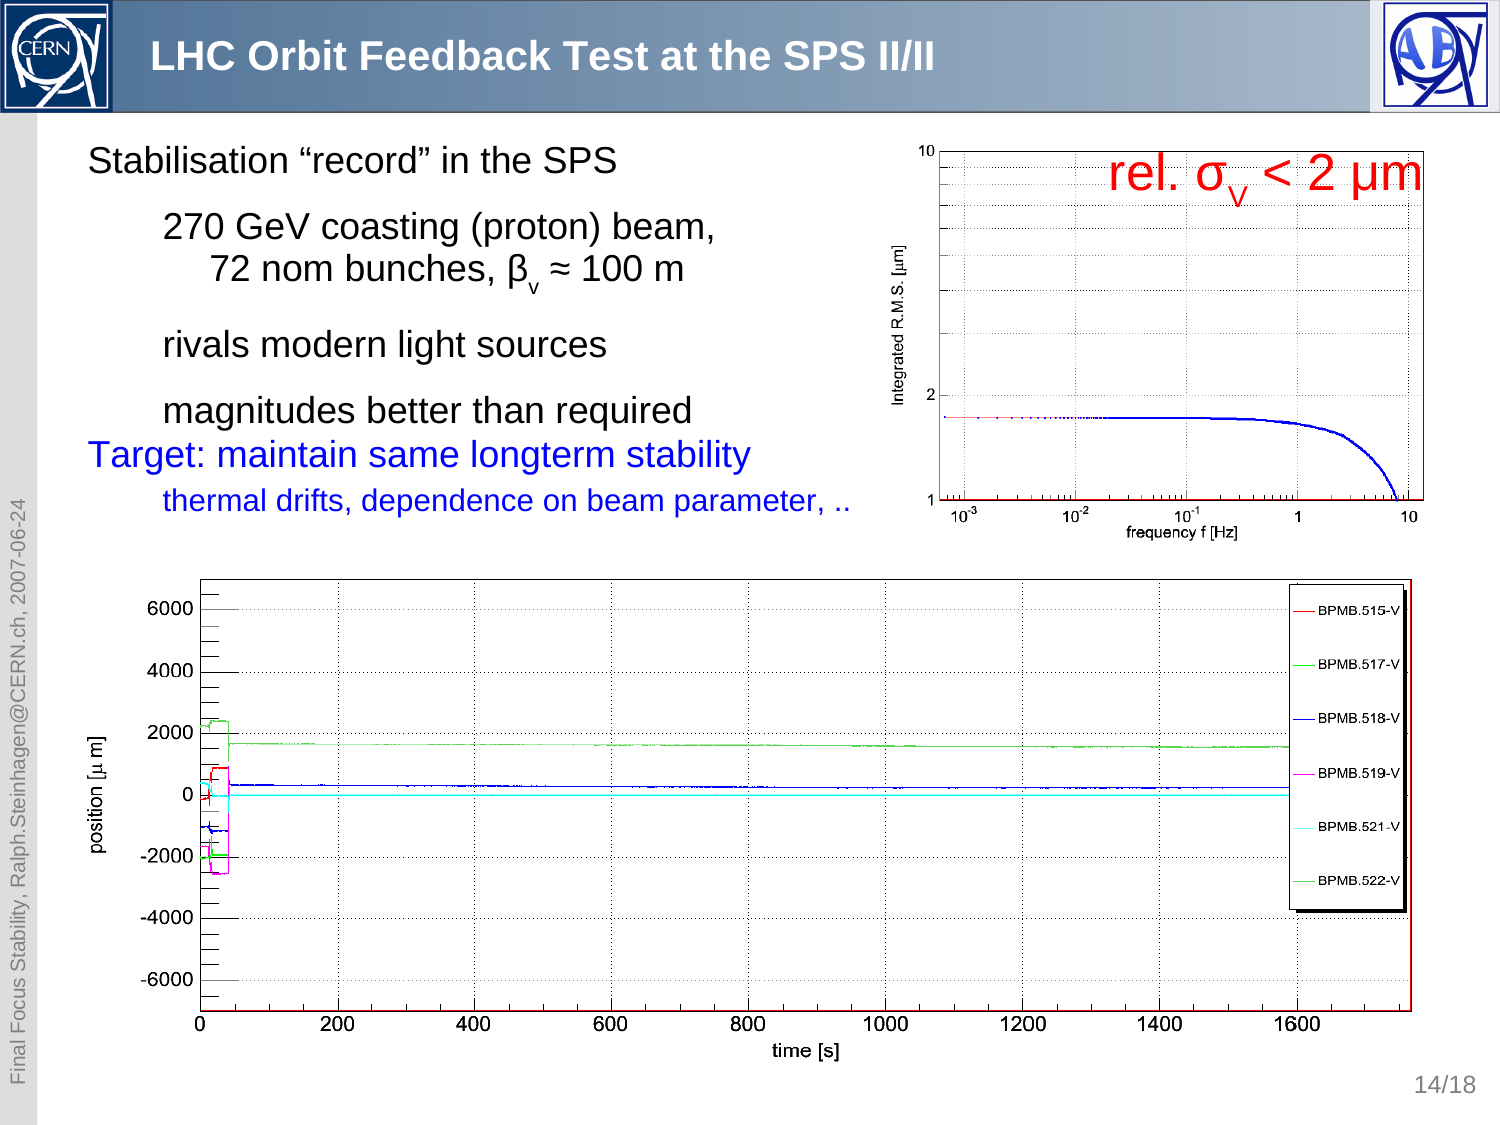

# LHC Orbit Feedback Test at the SPS II/II
rel. σV < 2 μm
Stabilisation “record” in the SPS
270 GeV coasting (proton) beam, 					72 nom bunches, βv ≈ 100 m
rivals modern light sources
magnitudes better than required
Target: maintain same longterm stability
thermal drifts, dependence on beam parameter, ..